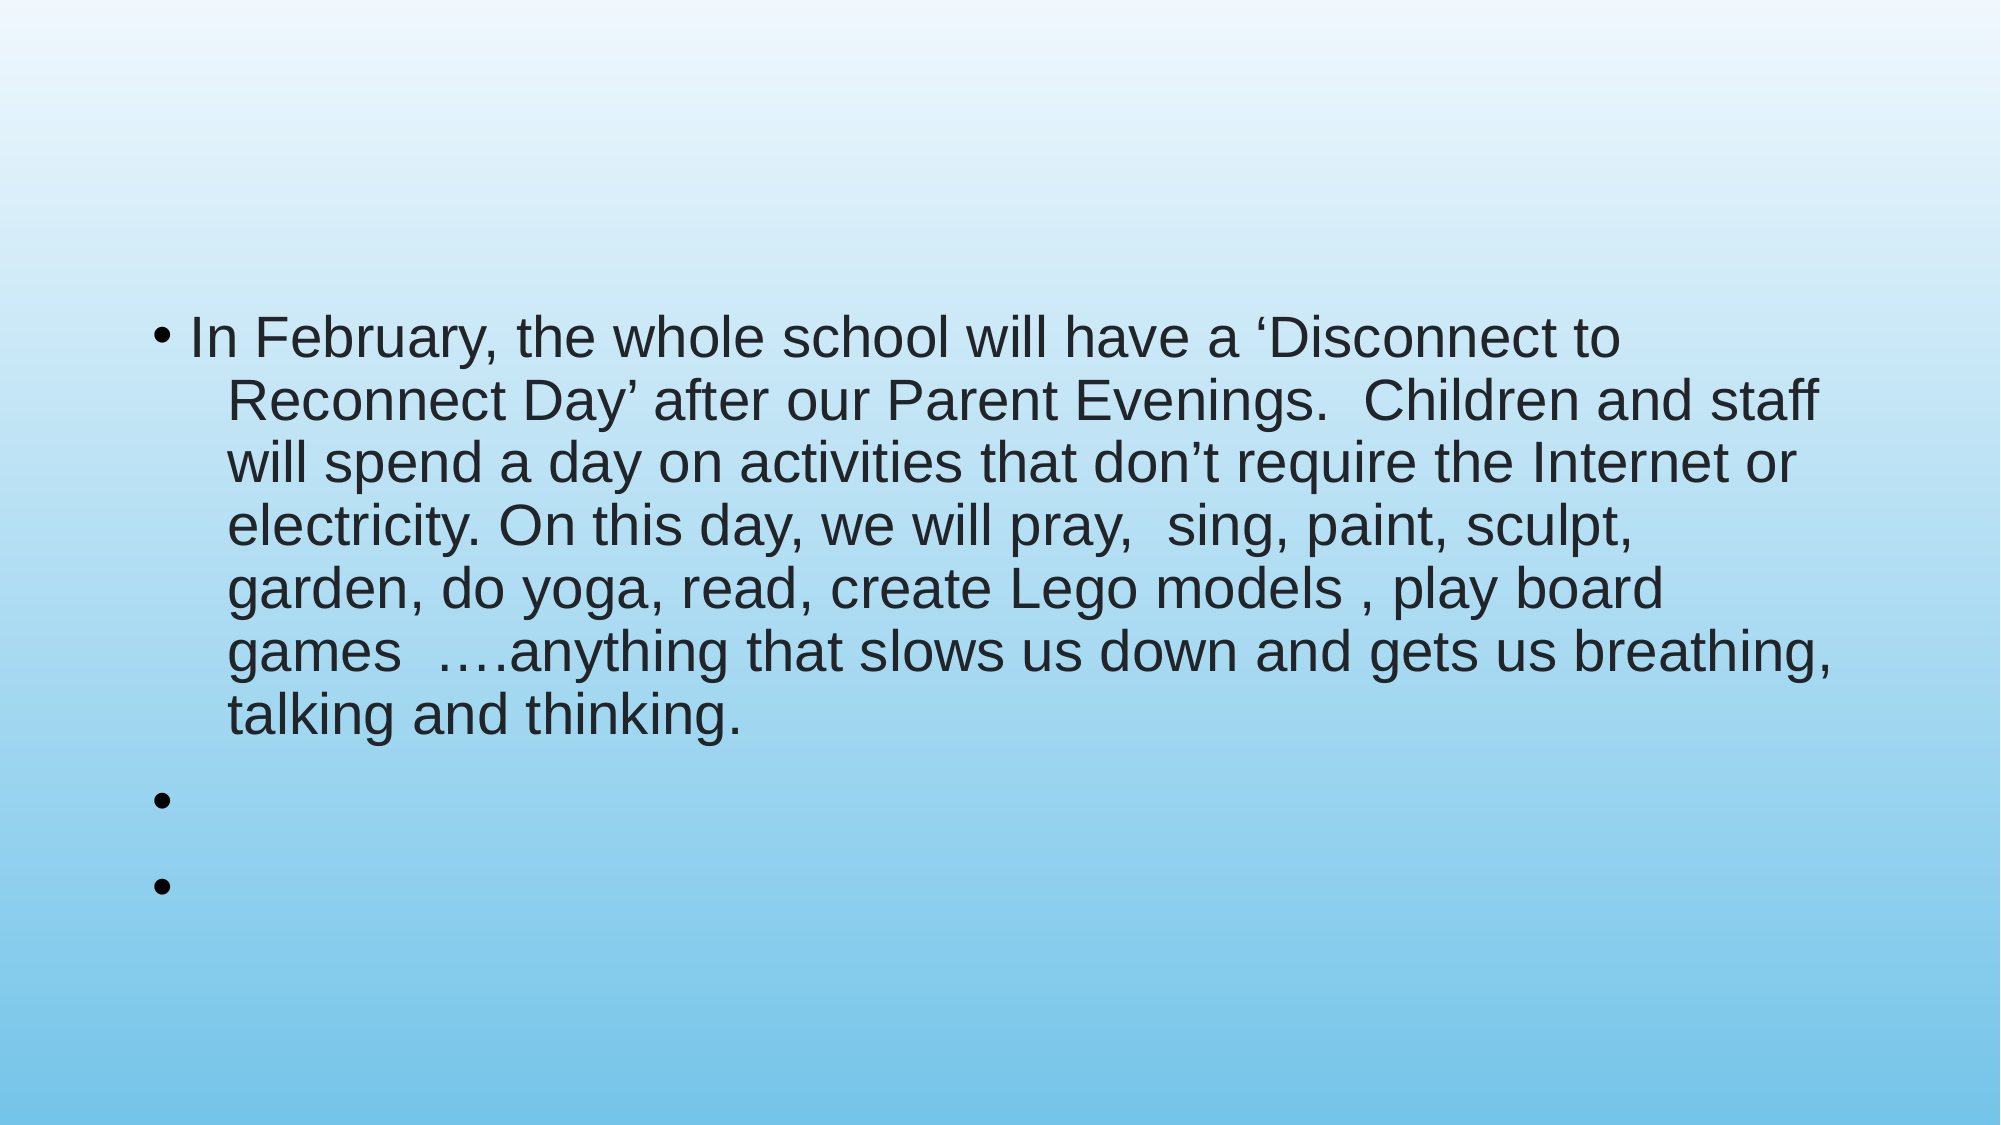

#
In February, the whole school will have a ‘Disconnect to Reconnect Day’ after our Parent Evenings. Children and staff will spend a day on activities that don’t require the Internet or electricity. On this day, we will pray, sing, paint, sculpt, garden, do yoga, read, create Lego models , play board games ….anything that slows us down and gets us breathing, talking and thinking.